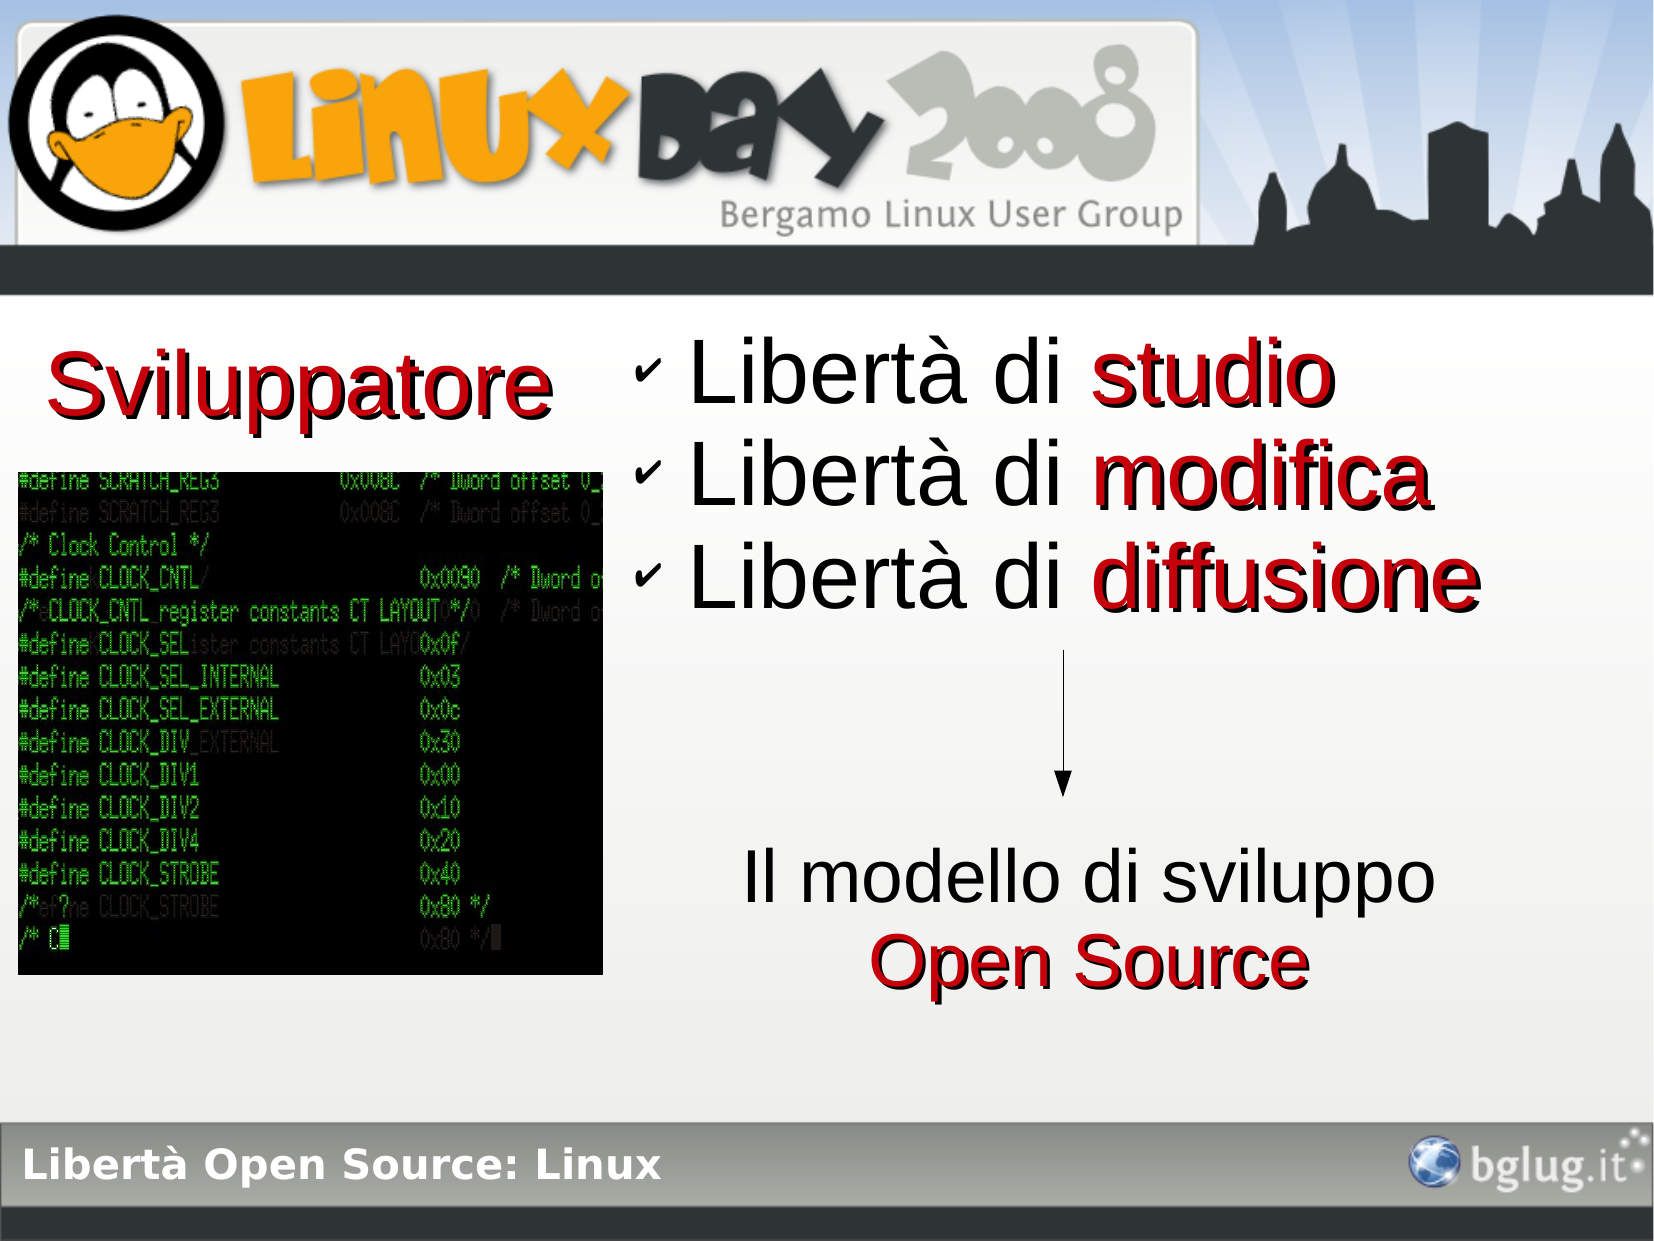

Libertà di studio
 Libertà di modifica
 Libertà di diffusione
Sviluppatore
Il modello di sviluppo
Open Source
Libertà Open Source: Linux